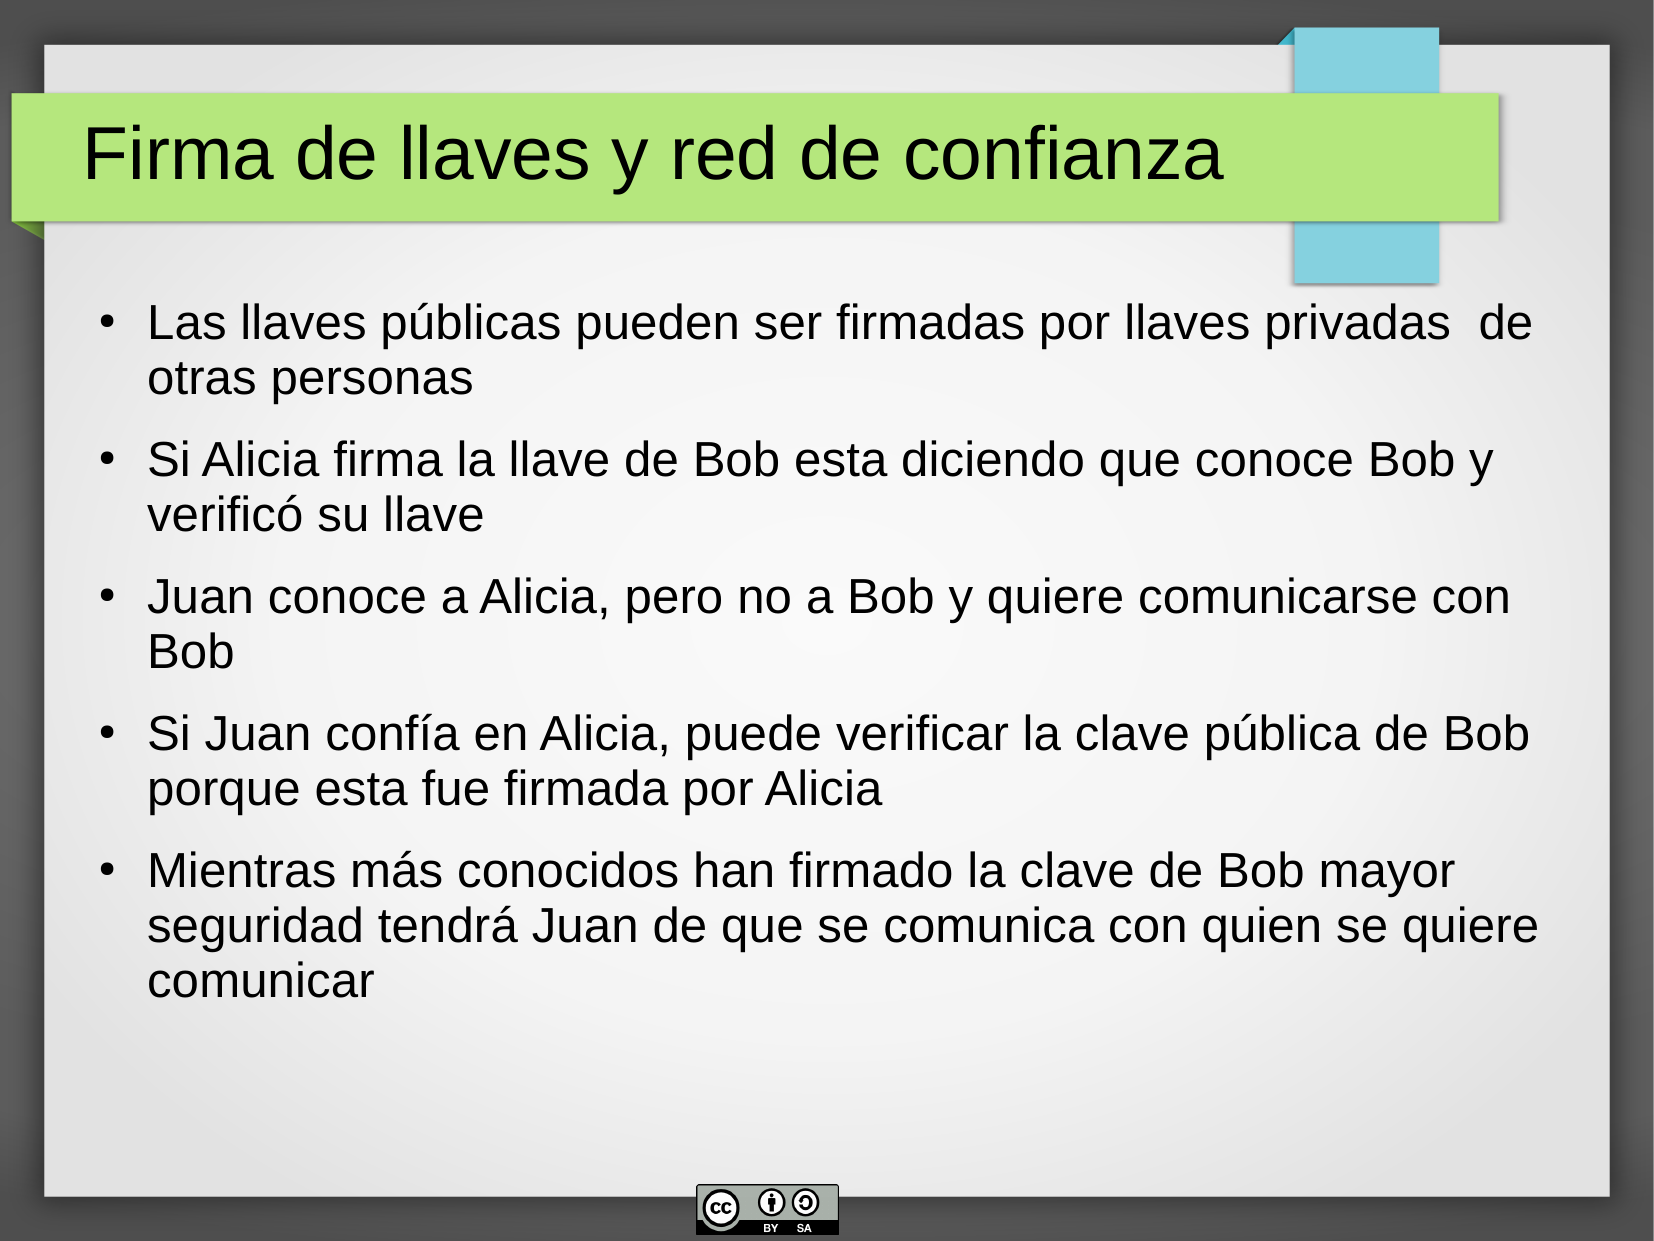

# Firma de llaves y red de confianza
Las llaves públicas pueden ser firmadas por llaves privadas de otras personas
Si Alicia firma la llave de Bob esta diciendo que conoce Bob y verificó su llave
Juan conoce a Alicia, pero no a Bob y quiere comunicarse con Bob
Si Juan confía en Alicia, puede verificar la clave pública de Bob porque esta fue firmada por Alicia
Mientras más conocidos han firmado la clave de Bob mayor seguridad tendrá Juan de que se comunica con quien se quiere comunicar